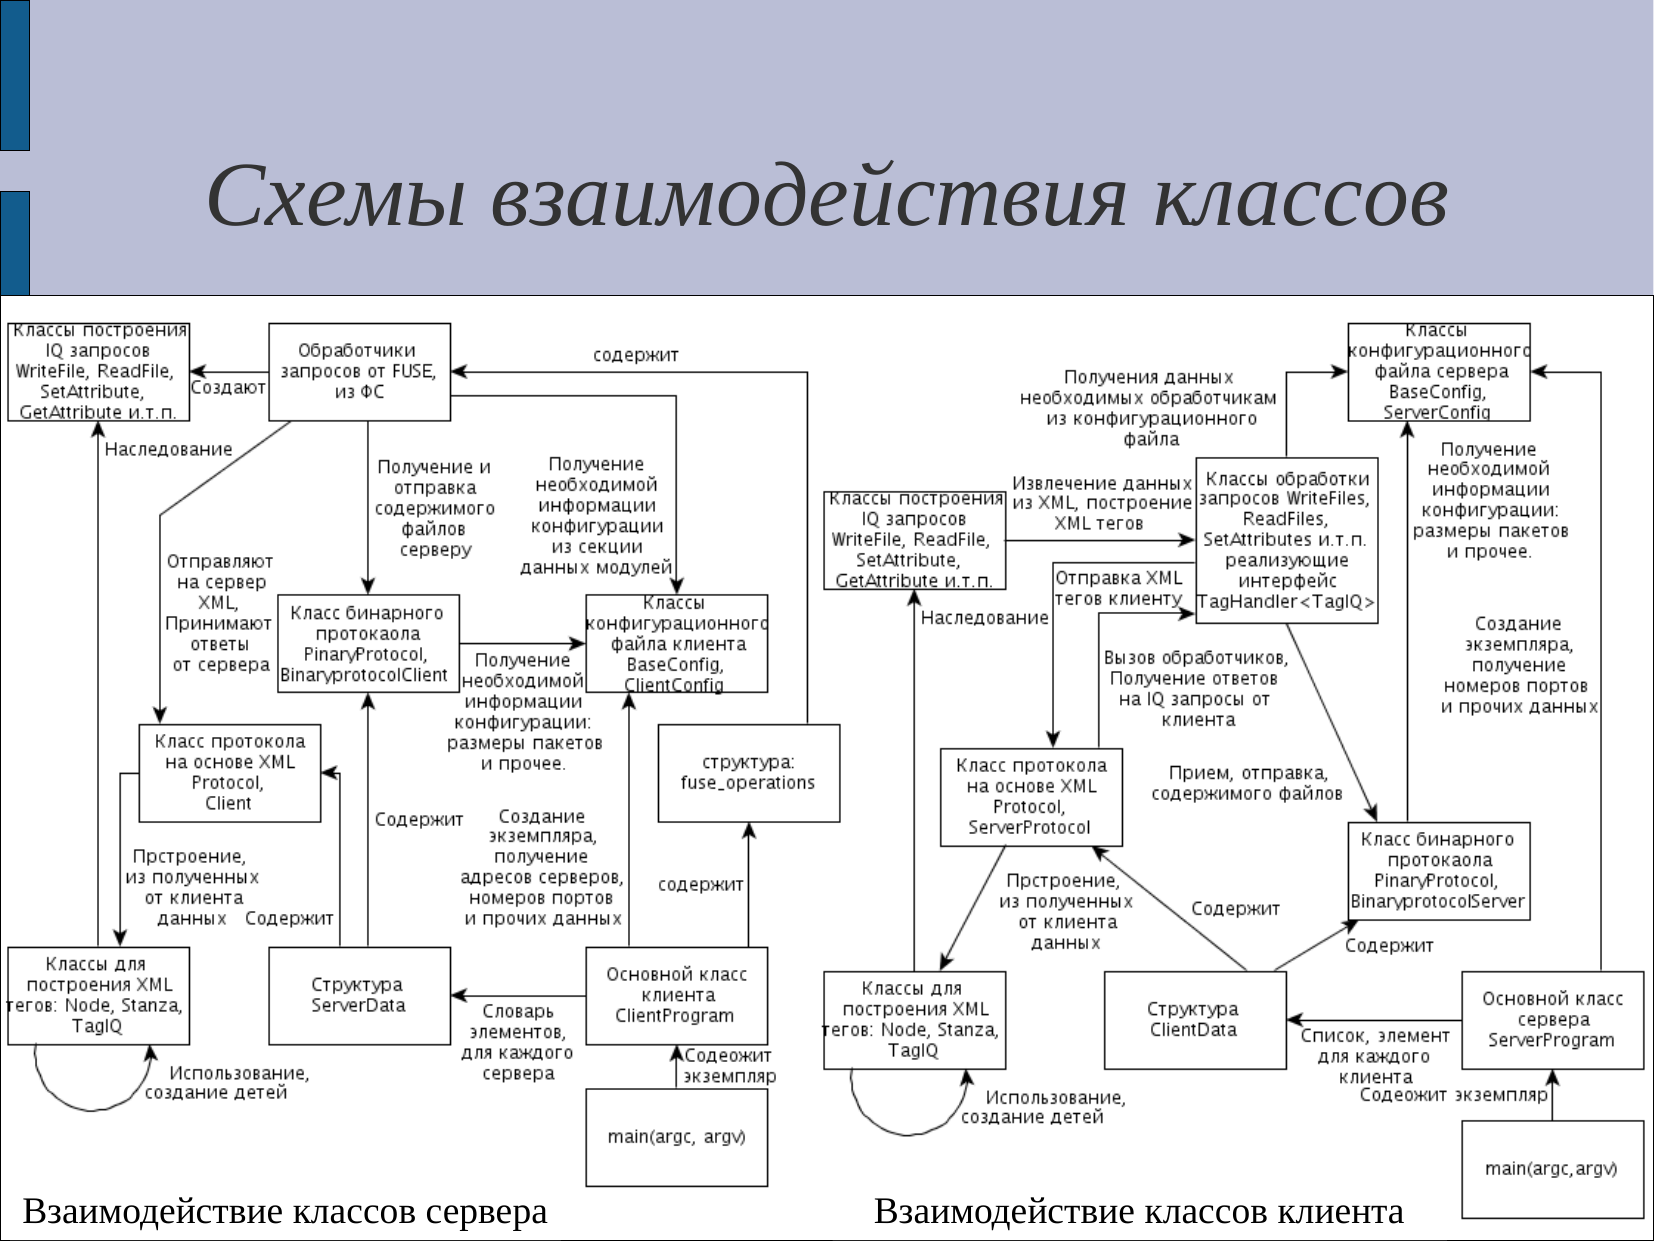

# Схемы взаимодействия классов
Взаимодействие классов сервера
Взаимодействие классов клиента